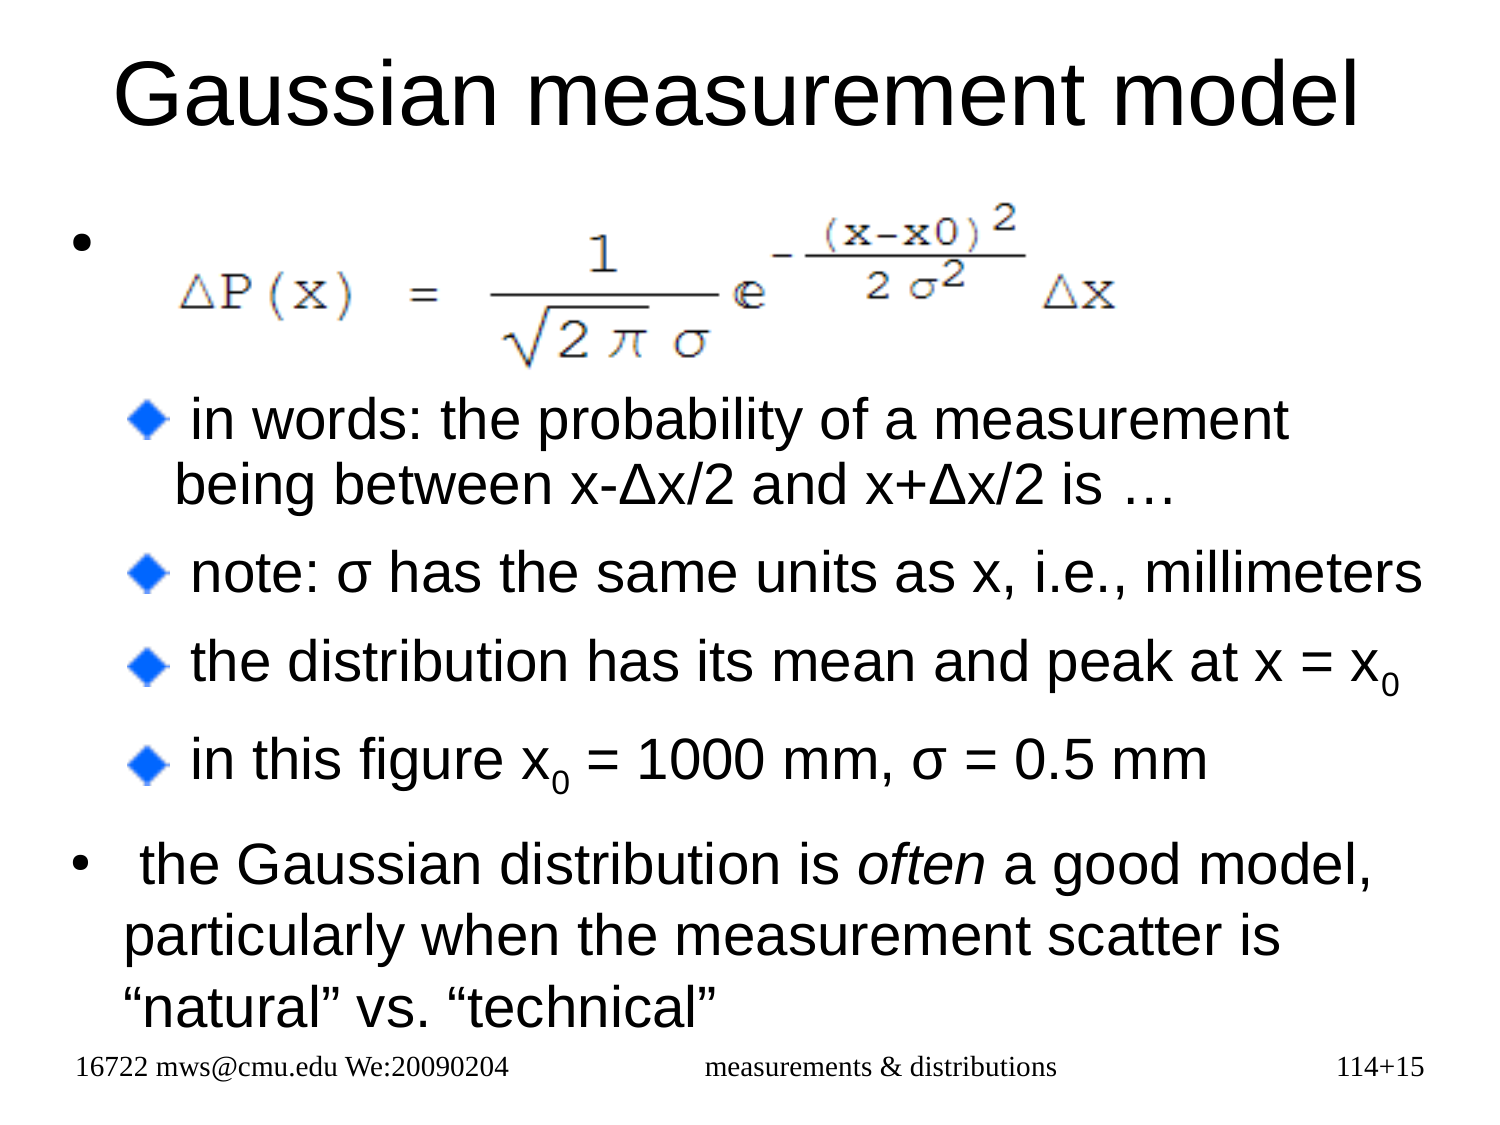

# Gaussian measurement model
 in words: the probability of a measurement being between x-Δx/2 and x+Δx/2 is …
 note: σ has the same units as x, i.e., millimeters
 the distribution has its mean and peak at x = x0
 in this figure x0 = 1000 mm, σ = 0.5 mm
 the Gaussian distribution is often a good model, particularly when the measurement scatter is “natural” vs. “technical”
16722 mws@cmu.edu We:20090204
measurements & distributions
15